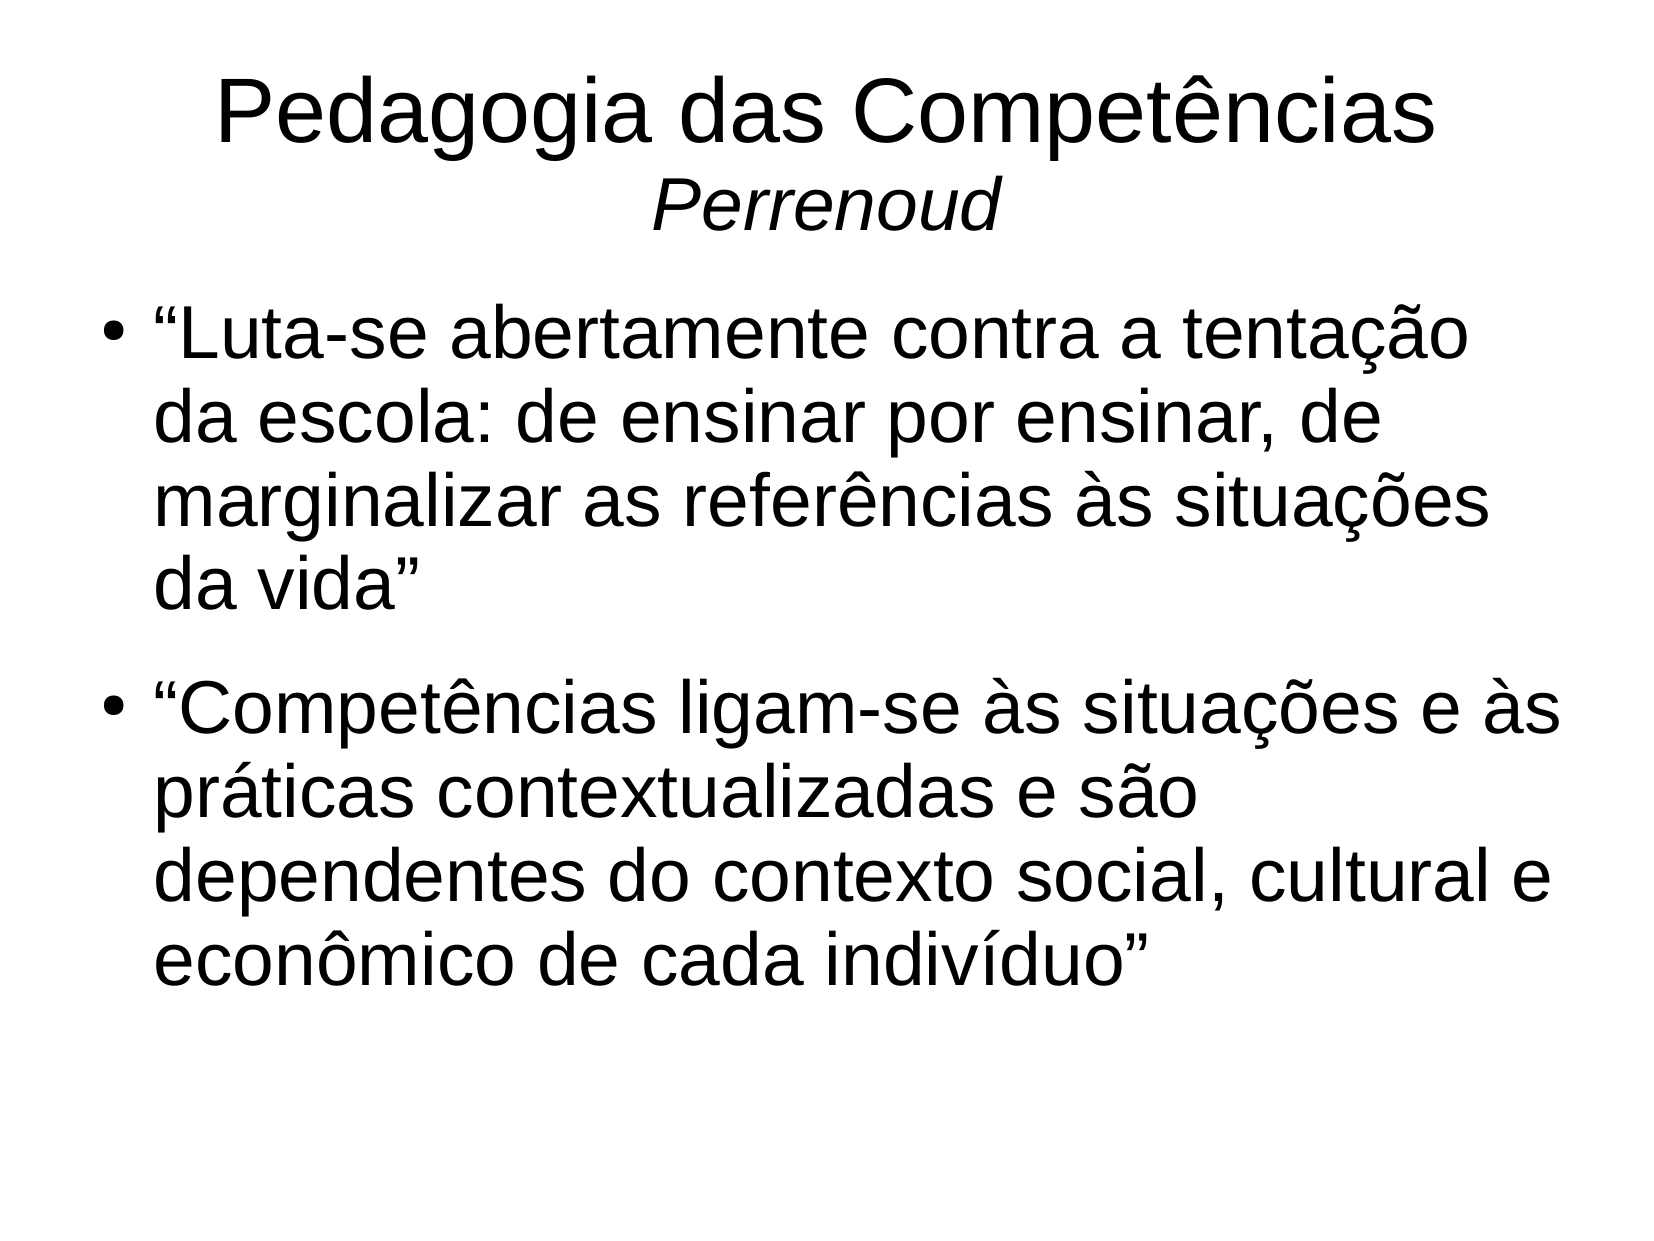

# Pedagogia das Competências Perrenoud
“Luta-se abertamente contra a tentação da escola: de ensinar por ensinar, de marginalizar as referências às situações da vida”
“Competências ligam-se às situações e às práticas contextualizadas e são dependentes do contexto social, cultural e econômico de cada indivíduo”